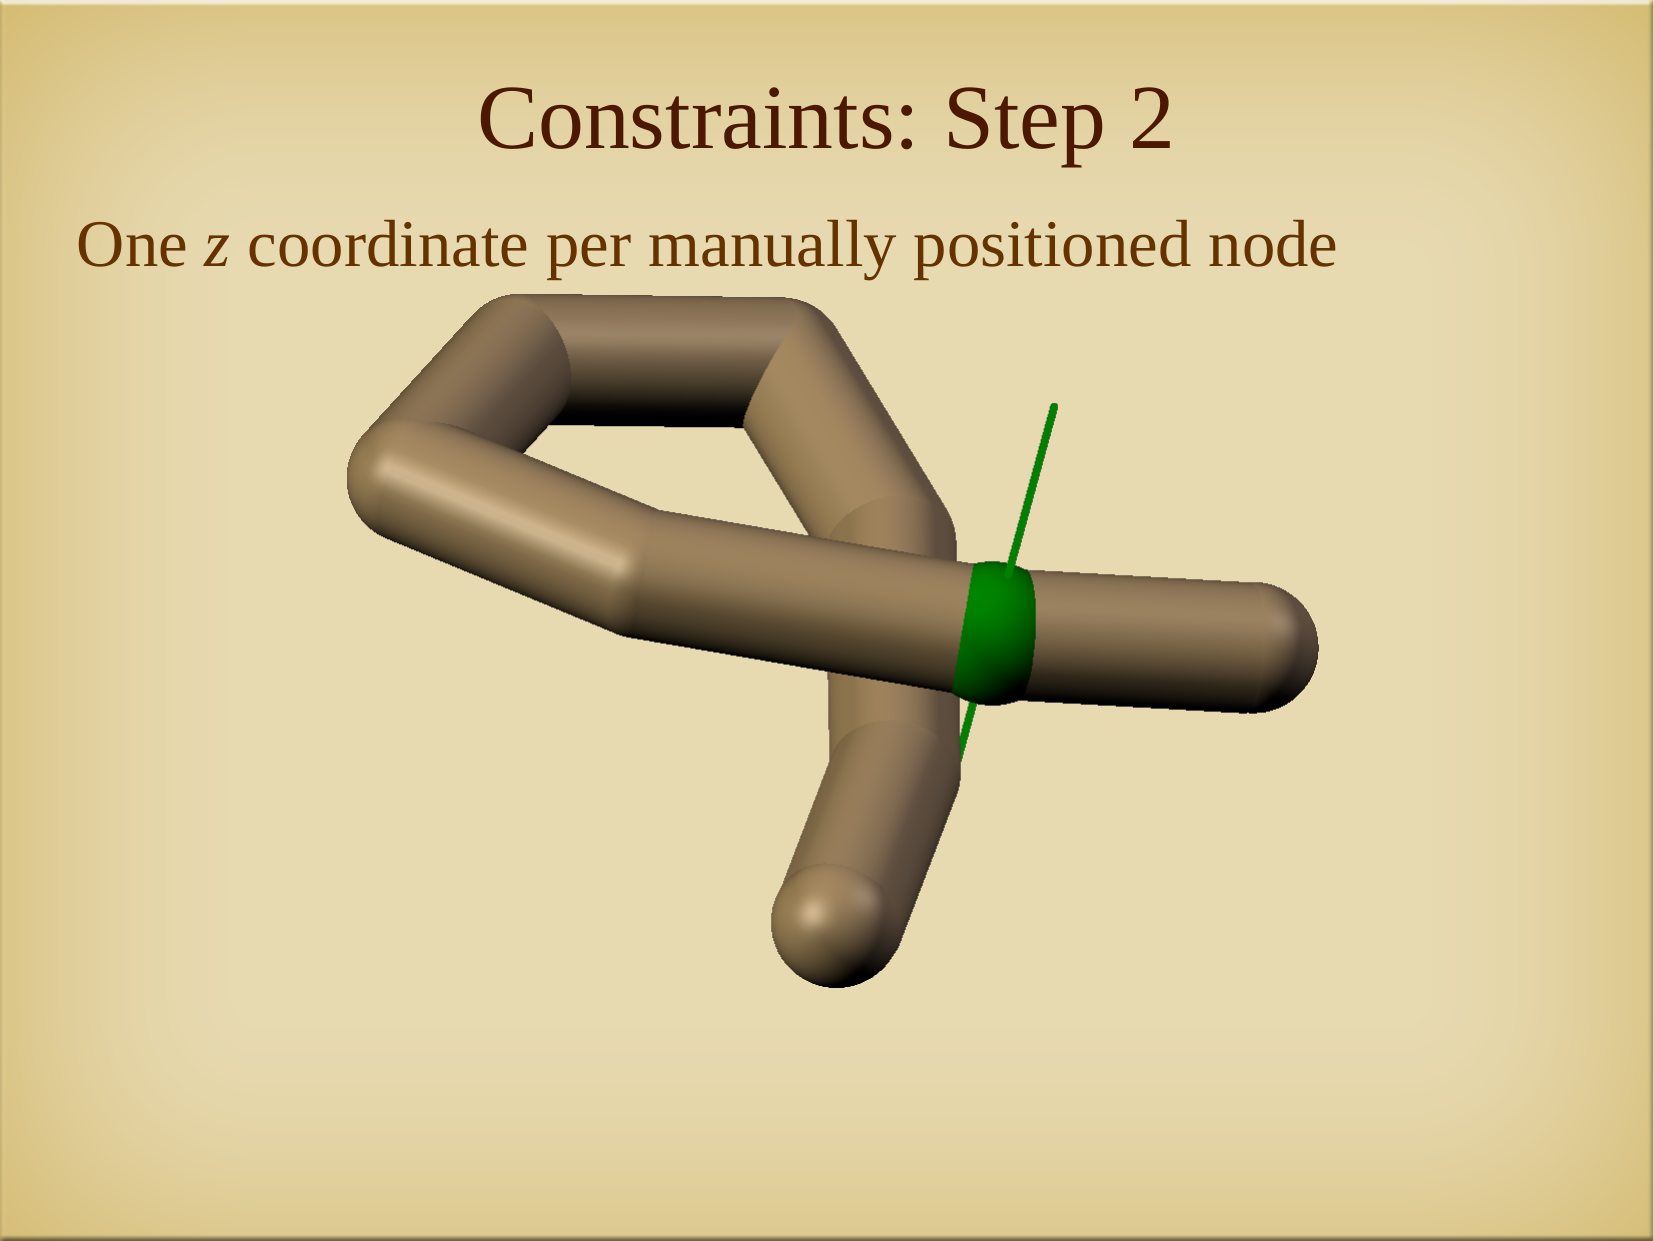

# Constraints: Step 2
One z coordinate per manually positioned node